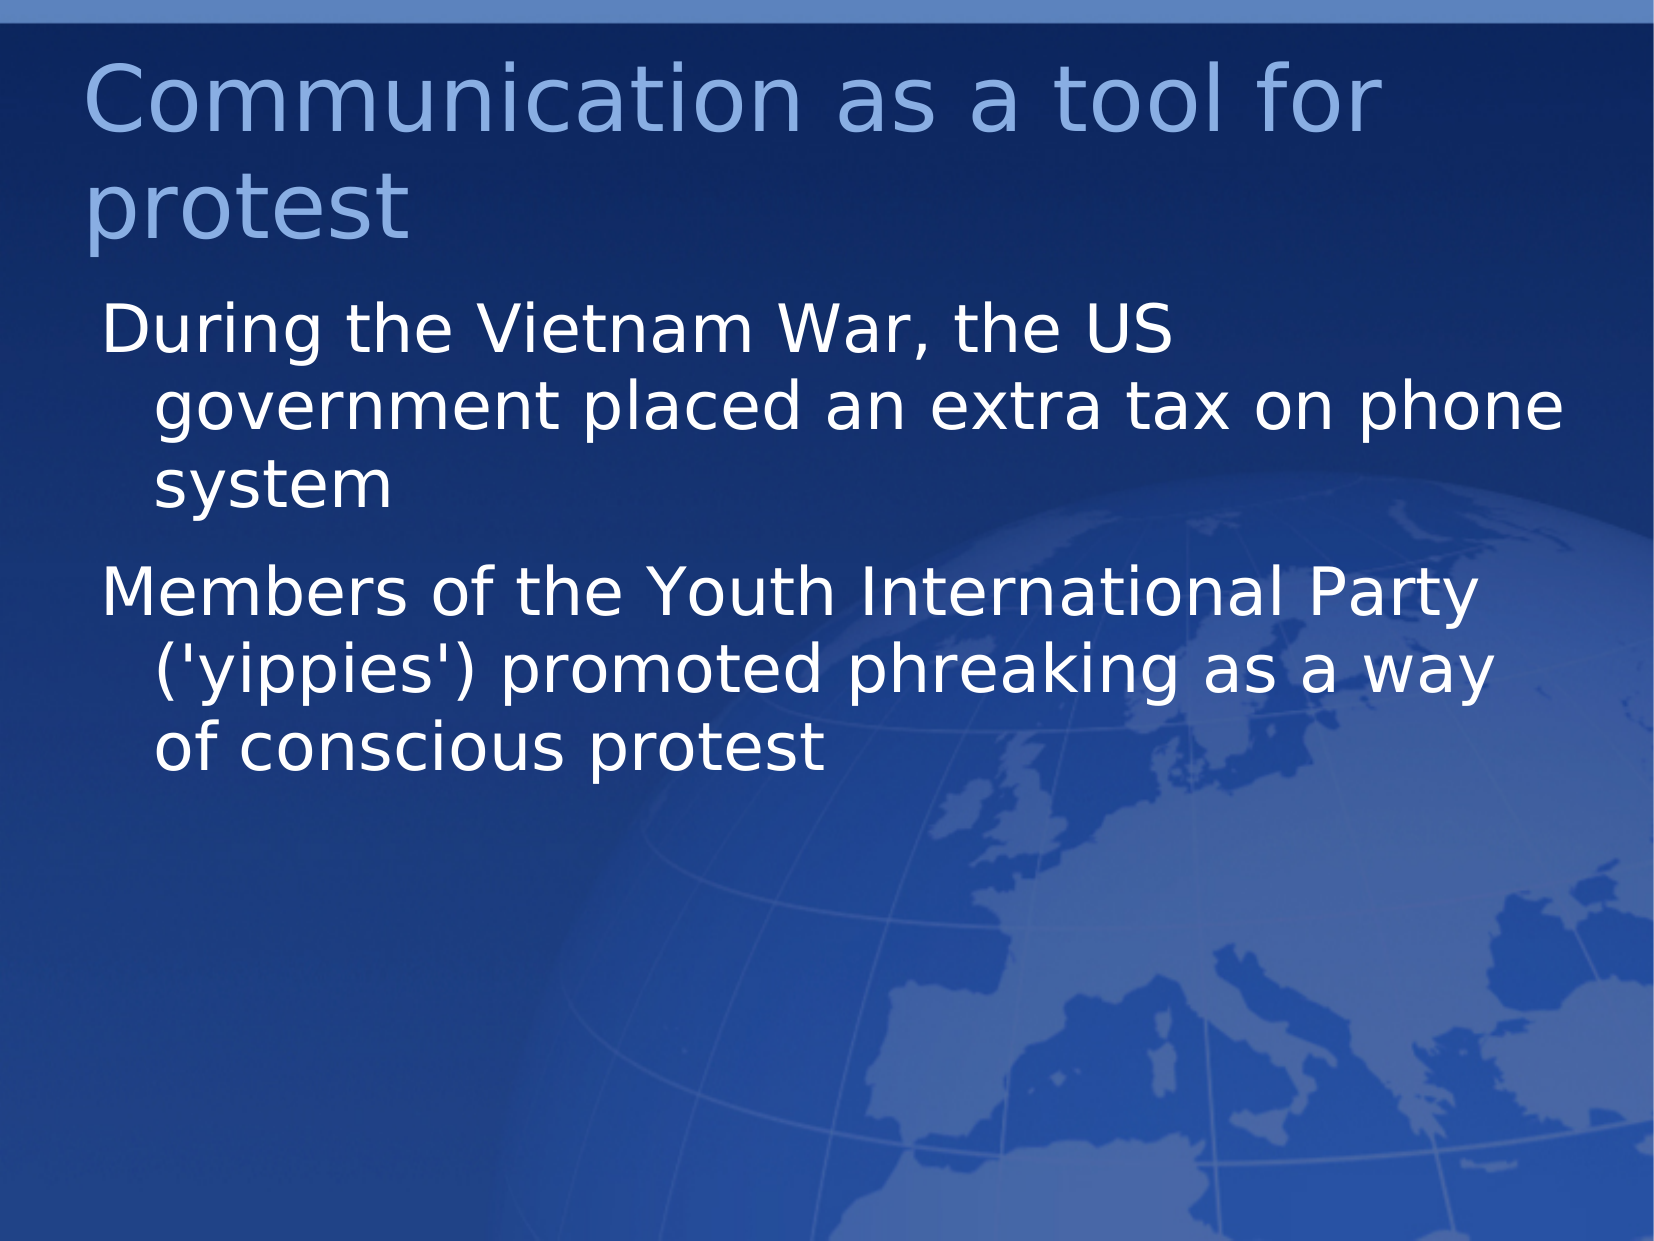

# Communication as a tool for protest
During the Vietnam War, the US government placed an extra tax on phone system
Members of the Youth International Party ('yippies') promoted phreaking as a way of conscious protest